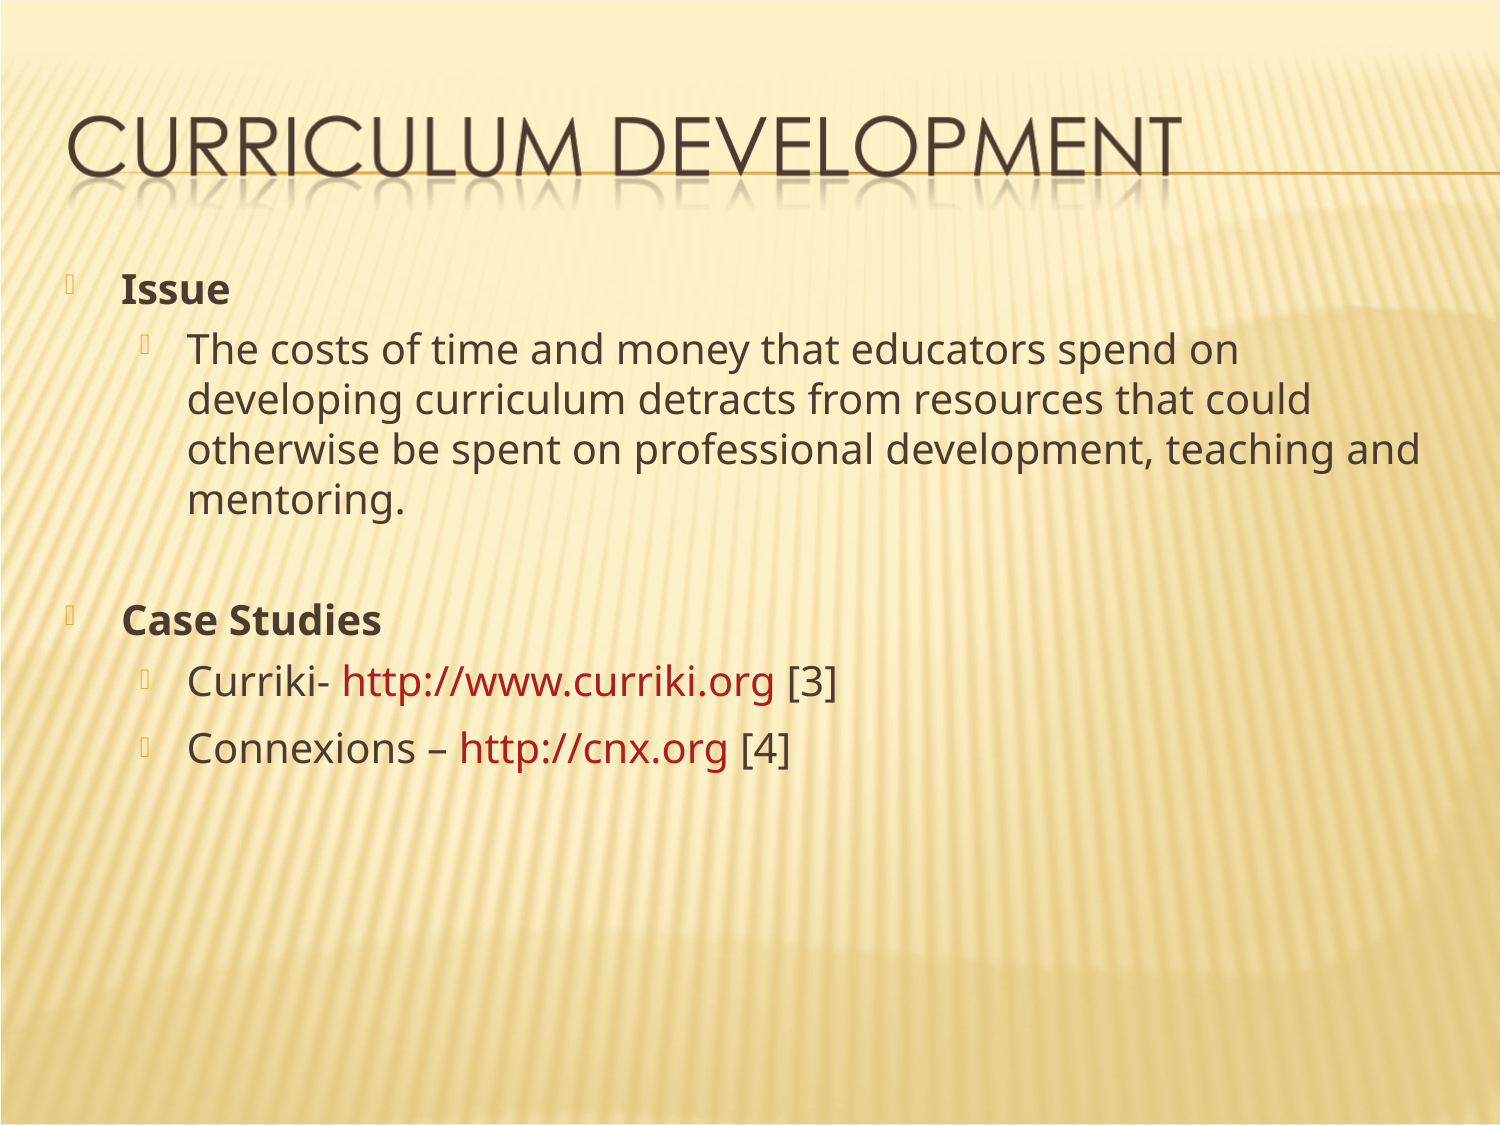

# Issue
The costs of time and money that educators spend on developing curriculum detracts from resources that could otherwise be spent on professional development, teaching and mentoring.
Case Studies
Curriki- http://www.curriki.org [3]
Connexions – http://cnx.org [4]